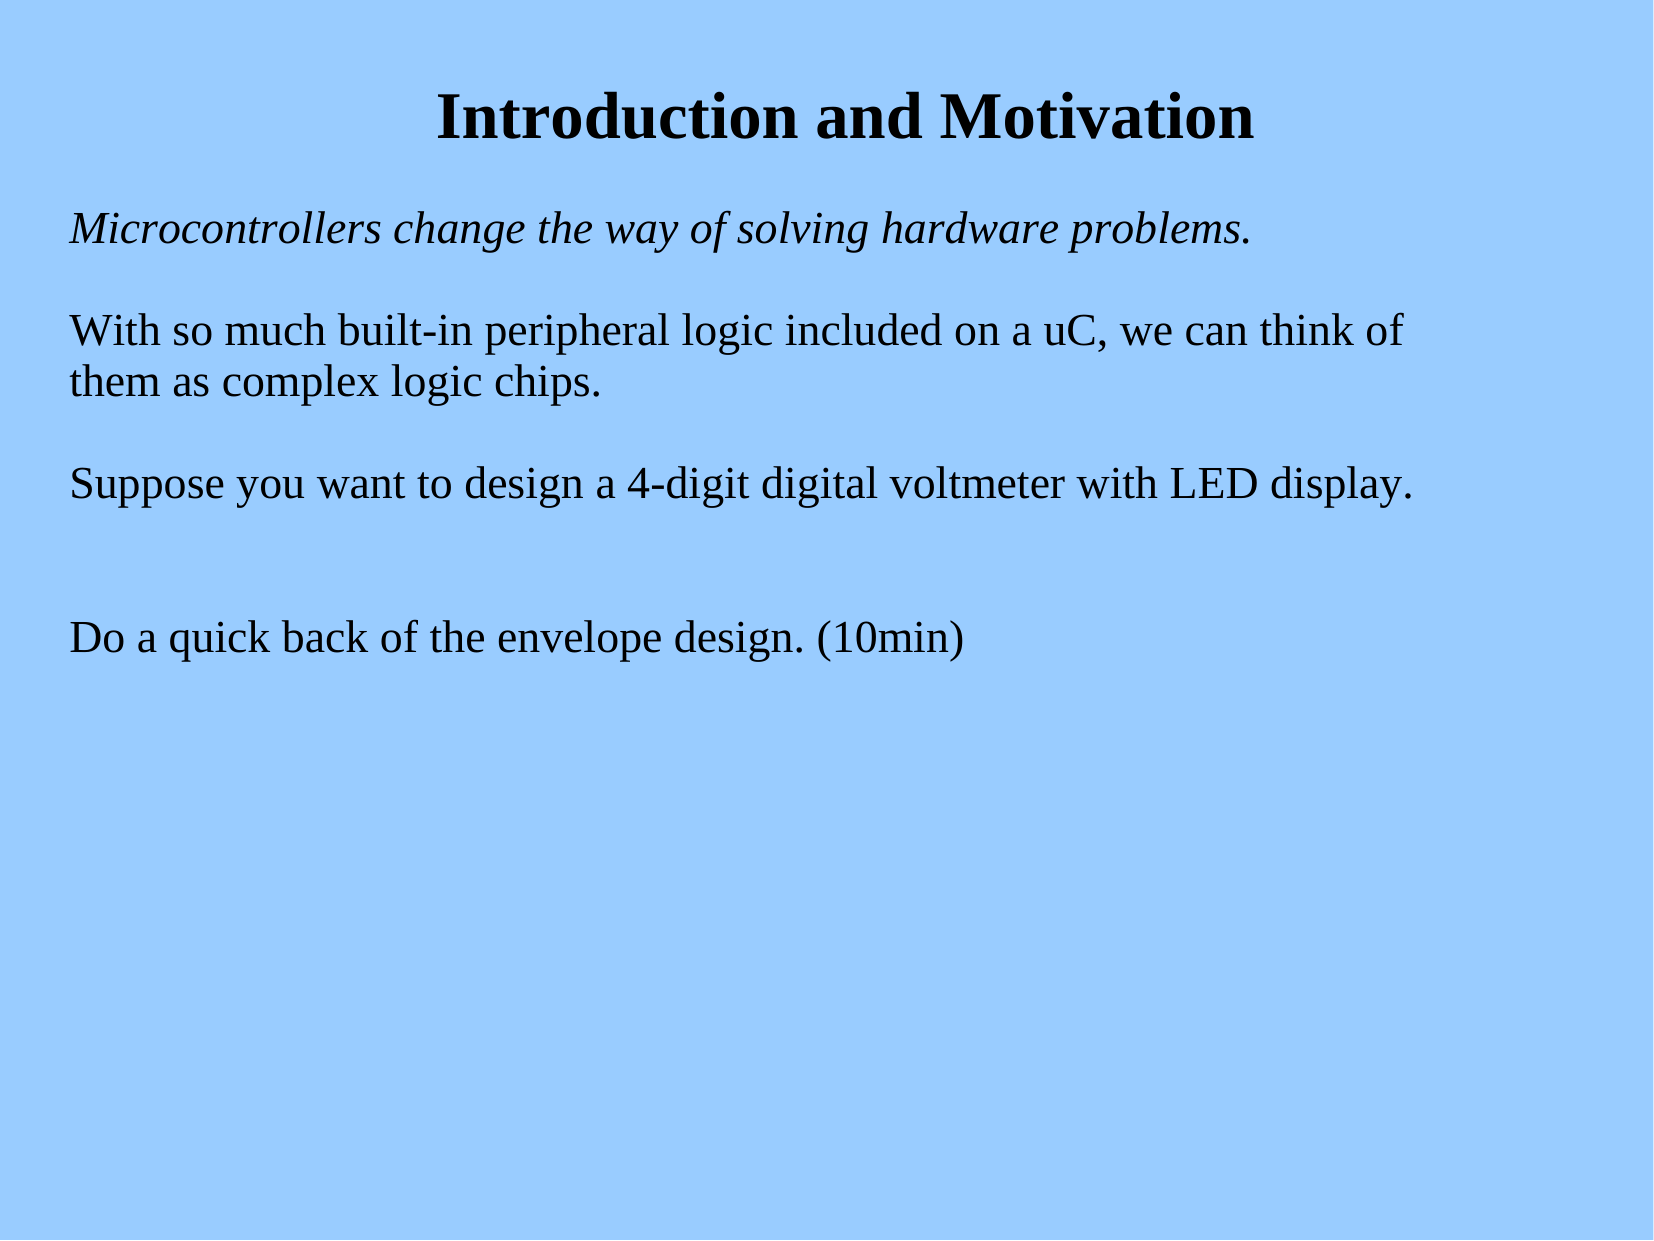

Introduction and Motivation
Microcontrollers change the way of solving hardware problems.
With so much built-in peripheral logic included on a uC, we can think of them as complex logic chips.
Suppose you want to design a 4-digit digital voltmeter with LED display.
Do a quick back of the envelope design. (10min)